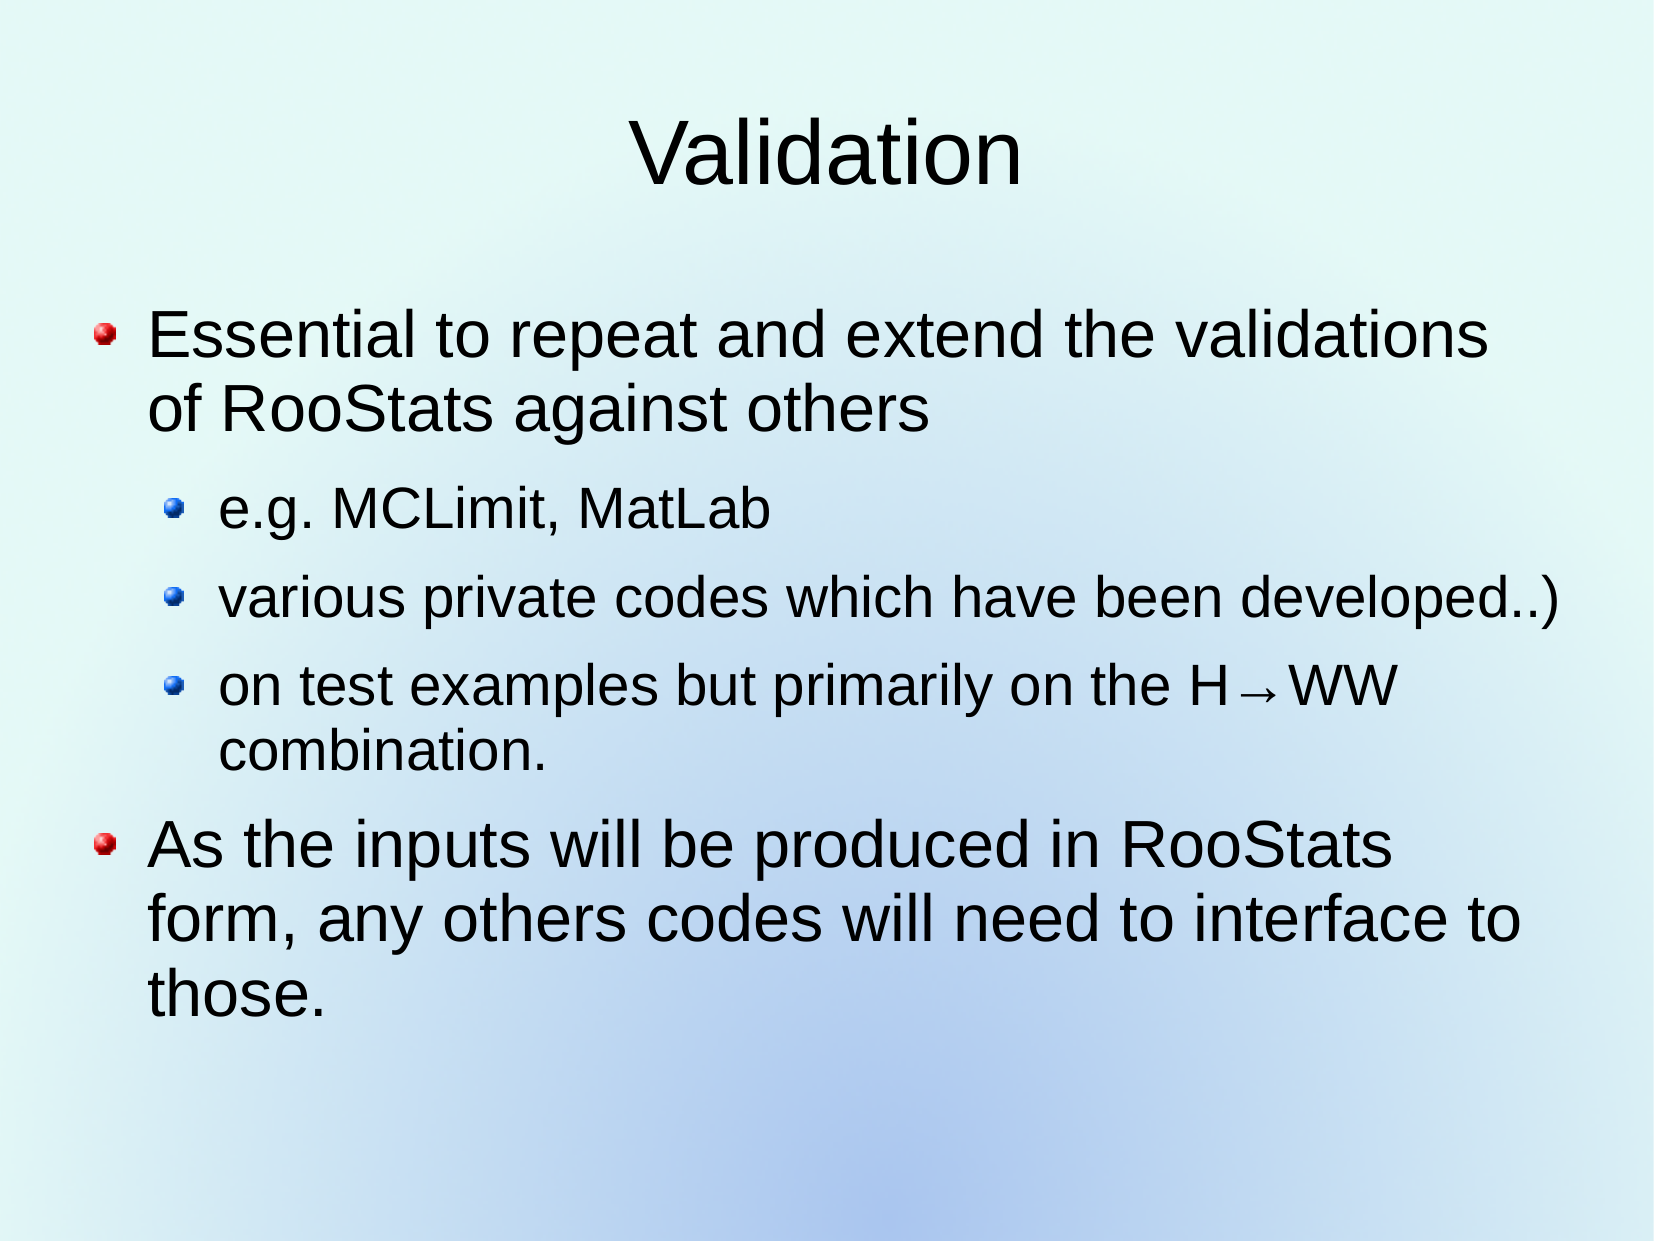

# Validation
Essential to repeat and extend the validations of RooStats against others
e.g. MCLimit, MatLab
various private codes which have been developed..)
on test examples but primarily on the H→WW combination.
As the inputs will be produced in RooStats form, any others codes will need to interface to those.